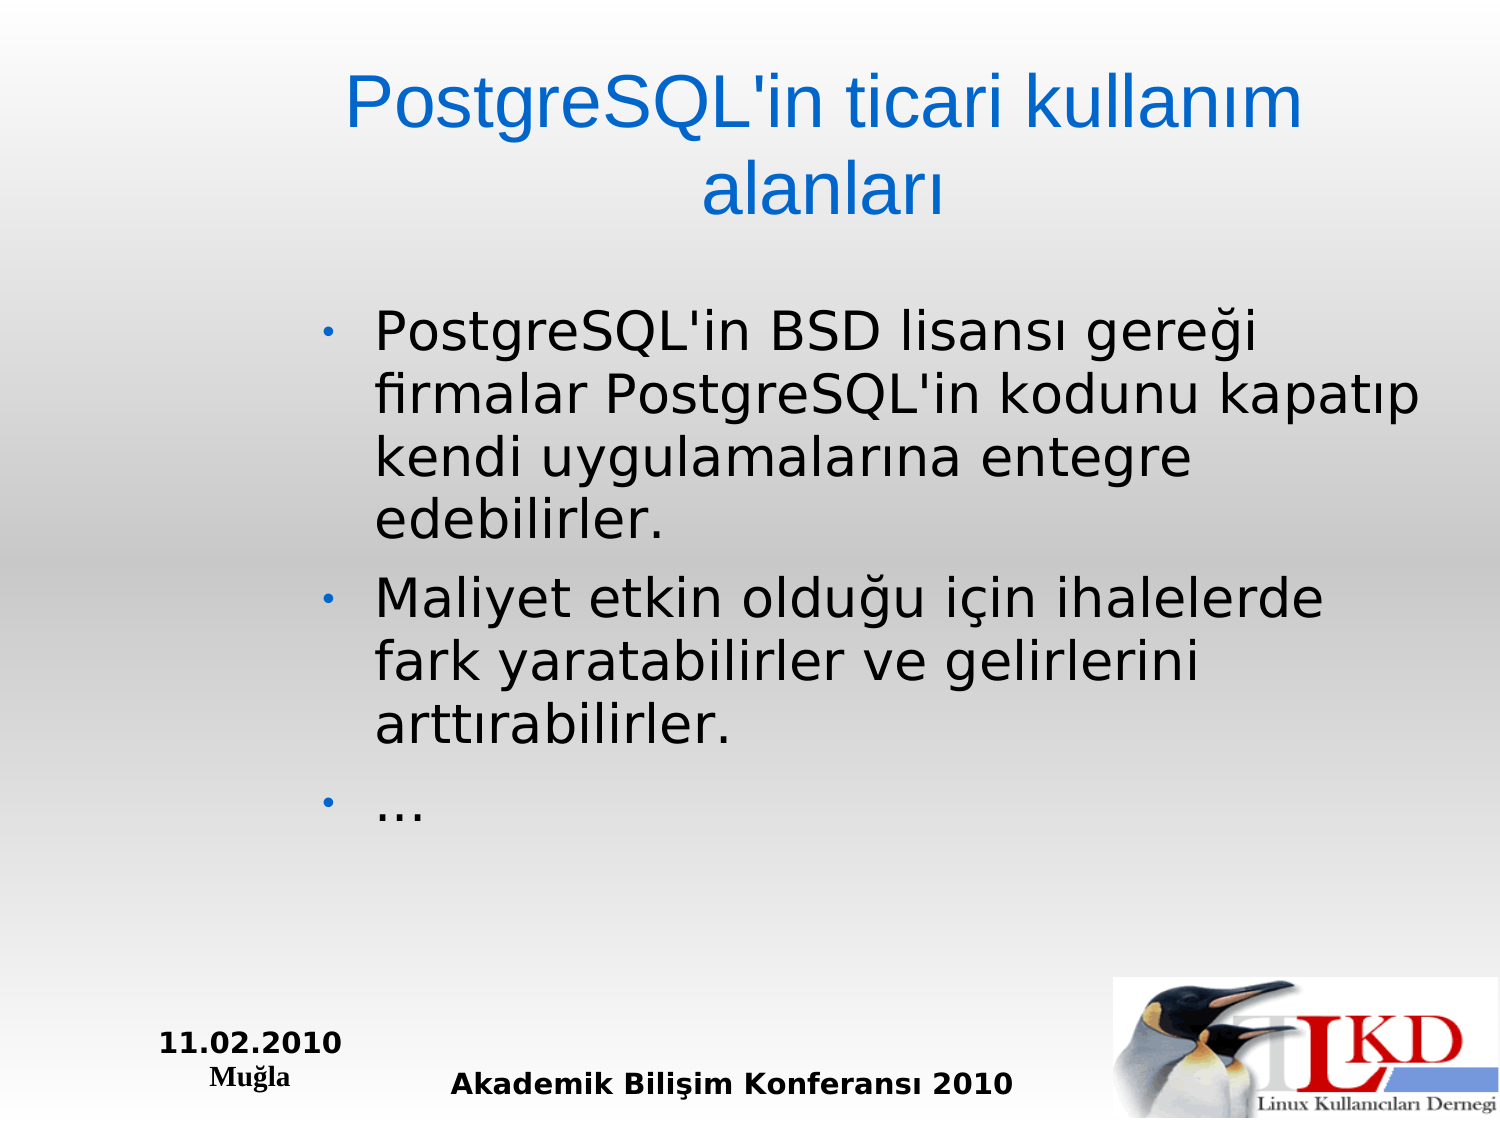

# PostgreSQL'in ticari kullanım alanları
PostgreSQL'in BSD lisansı gereği firmalar PostgreSQL'in kodunu kapatıp kendi uygulamalarına entegre edebilirler.
Maliyet etkin olduğu için ihalelerde fark yaratabilirler ve gelirlerini arttırabilirler.
...